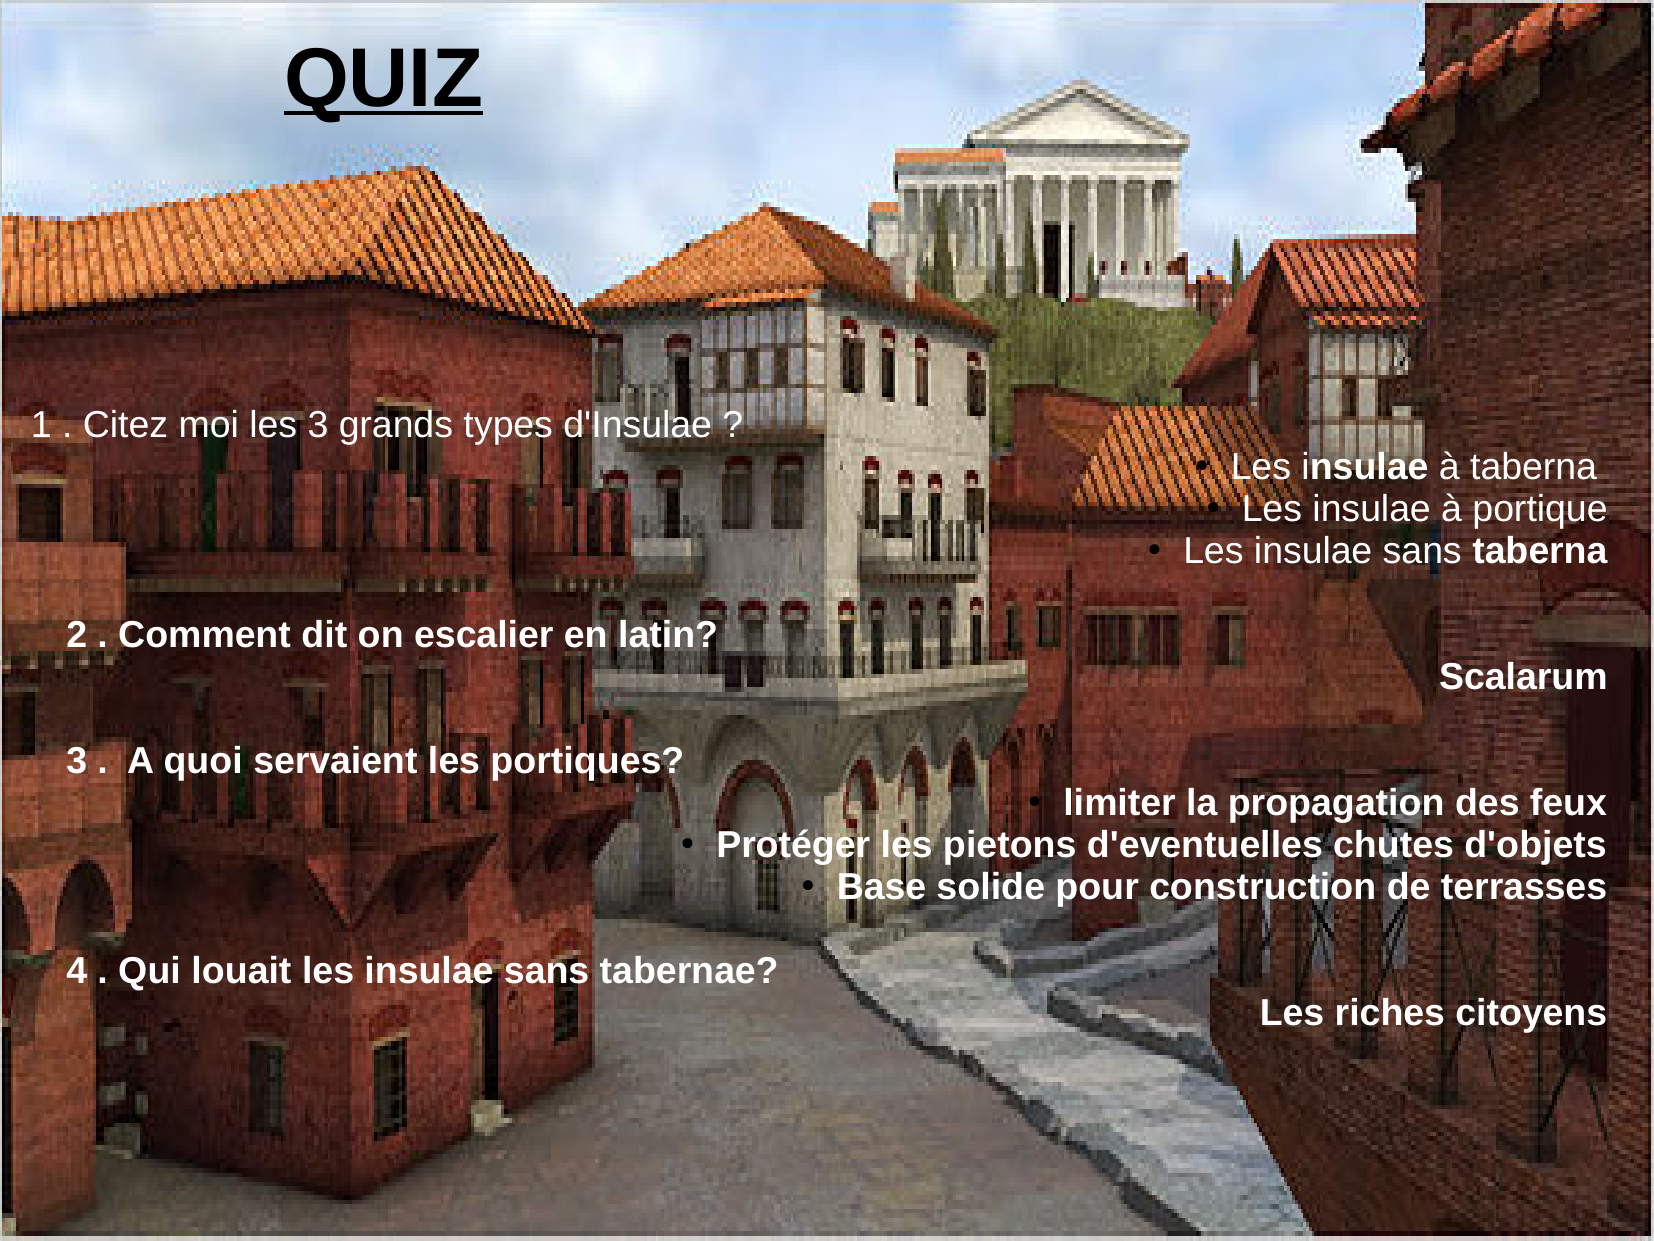

QUIZ
1 . Citez moi les 3 grands types d'Insulae ?
Les insulae à taberna
Les insulae à portique
Les insulae sans taberna
2 . Comment dit on escalier en latin?
Scalarum
3 . A quoi servaient les portiques?
limiter la propagation des feux
Protéger les pietons d'eventuelles chutes d'objets
Base solide pour construction de terrasses
4 . Qui louait les insulae sans tabernae?
Les riches citoyens